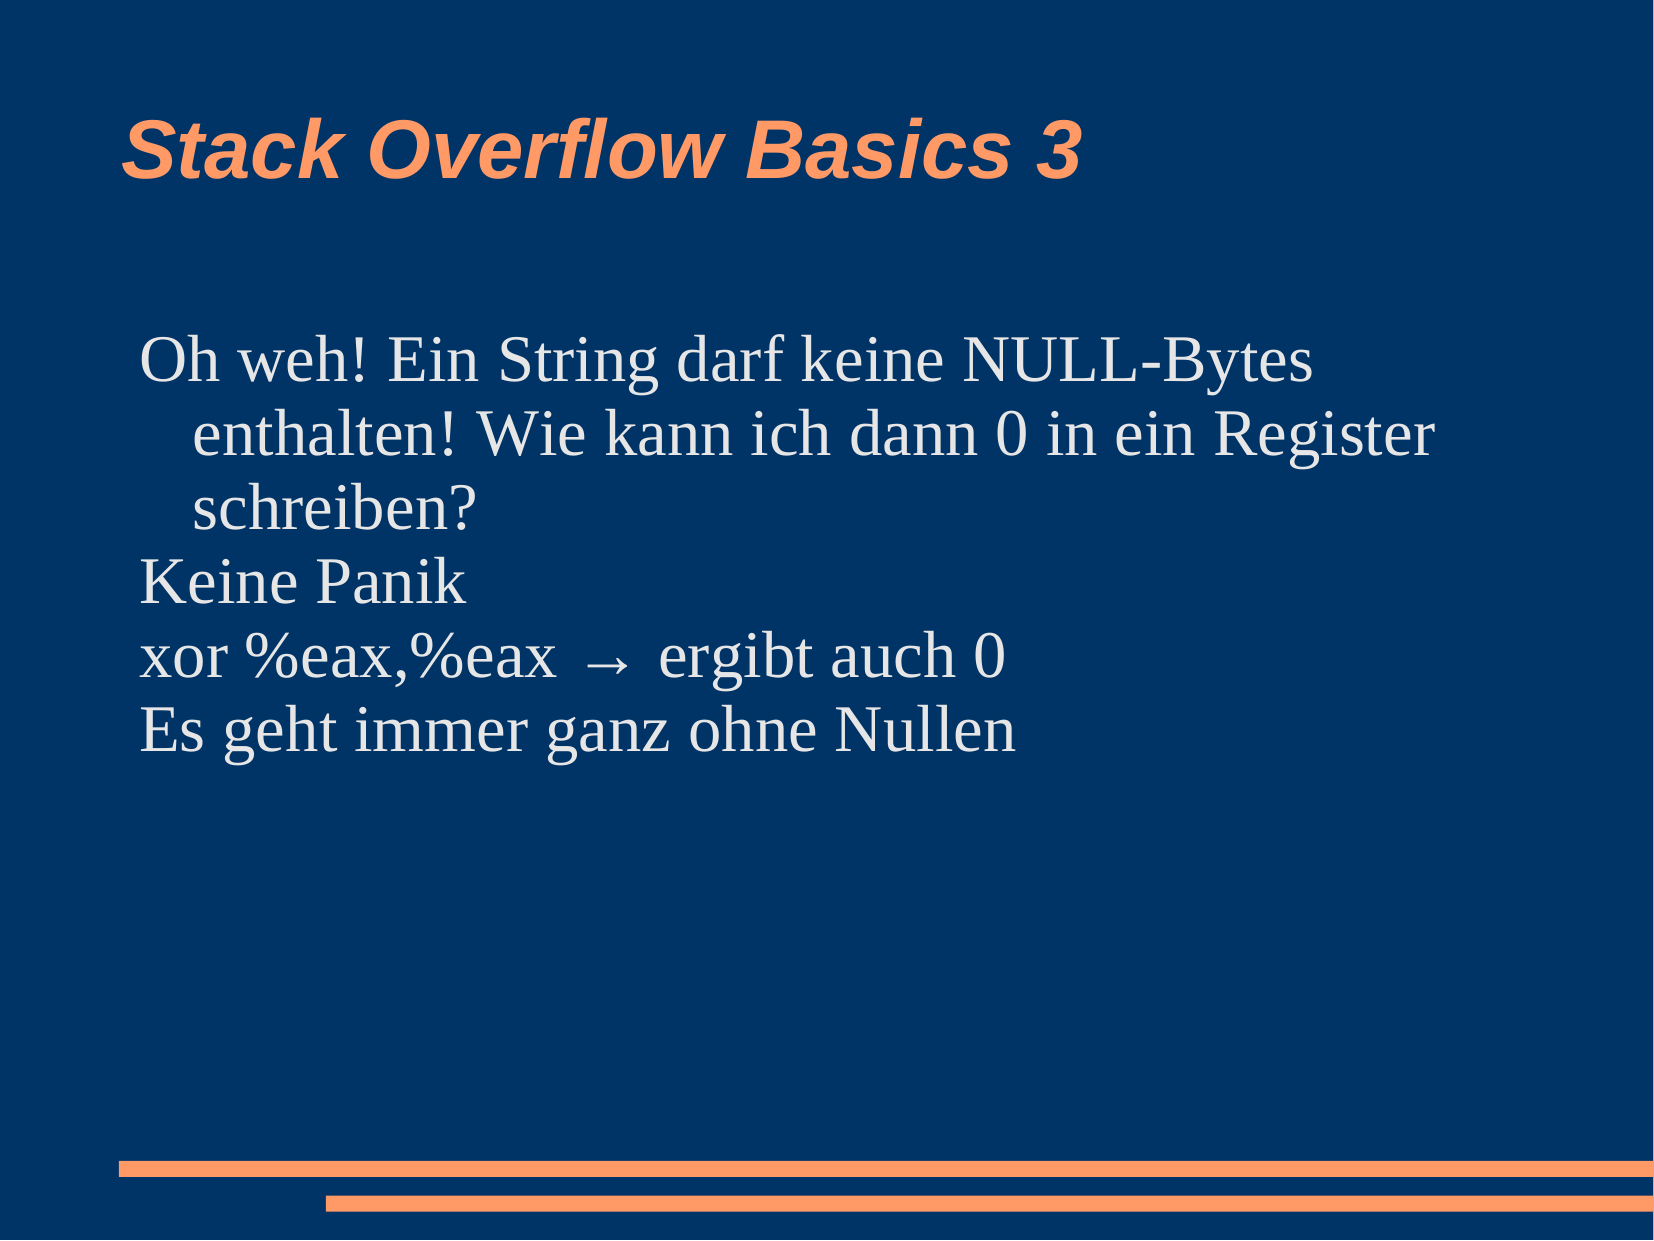

# Stack Overflow Basics 3
Oh weh! Ein String darf keine NULL-Bytes enthalten! Wie kann ich dann 0 in ein Register schreiben?
Keine Panik
xor %eax,%eax → ergibt auch 0
Es geht immer ganz ohne Nullen